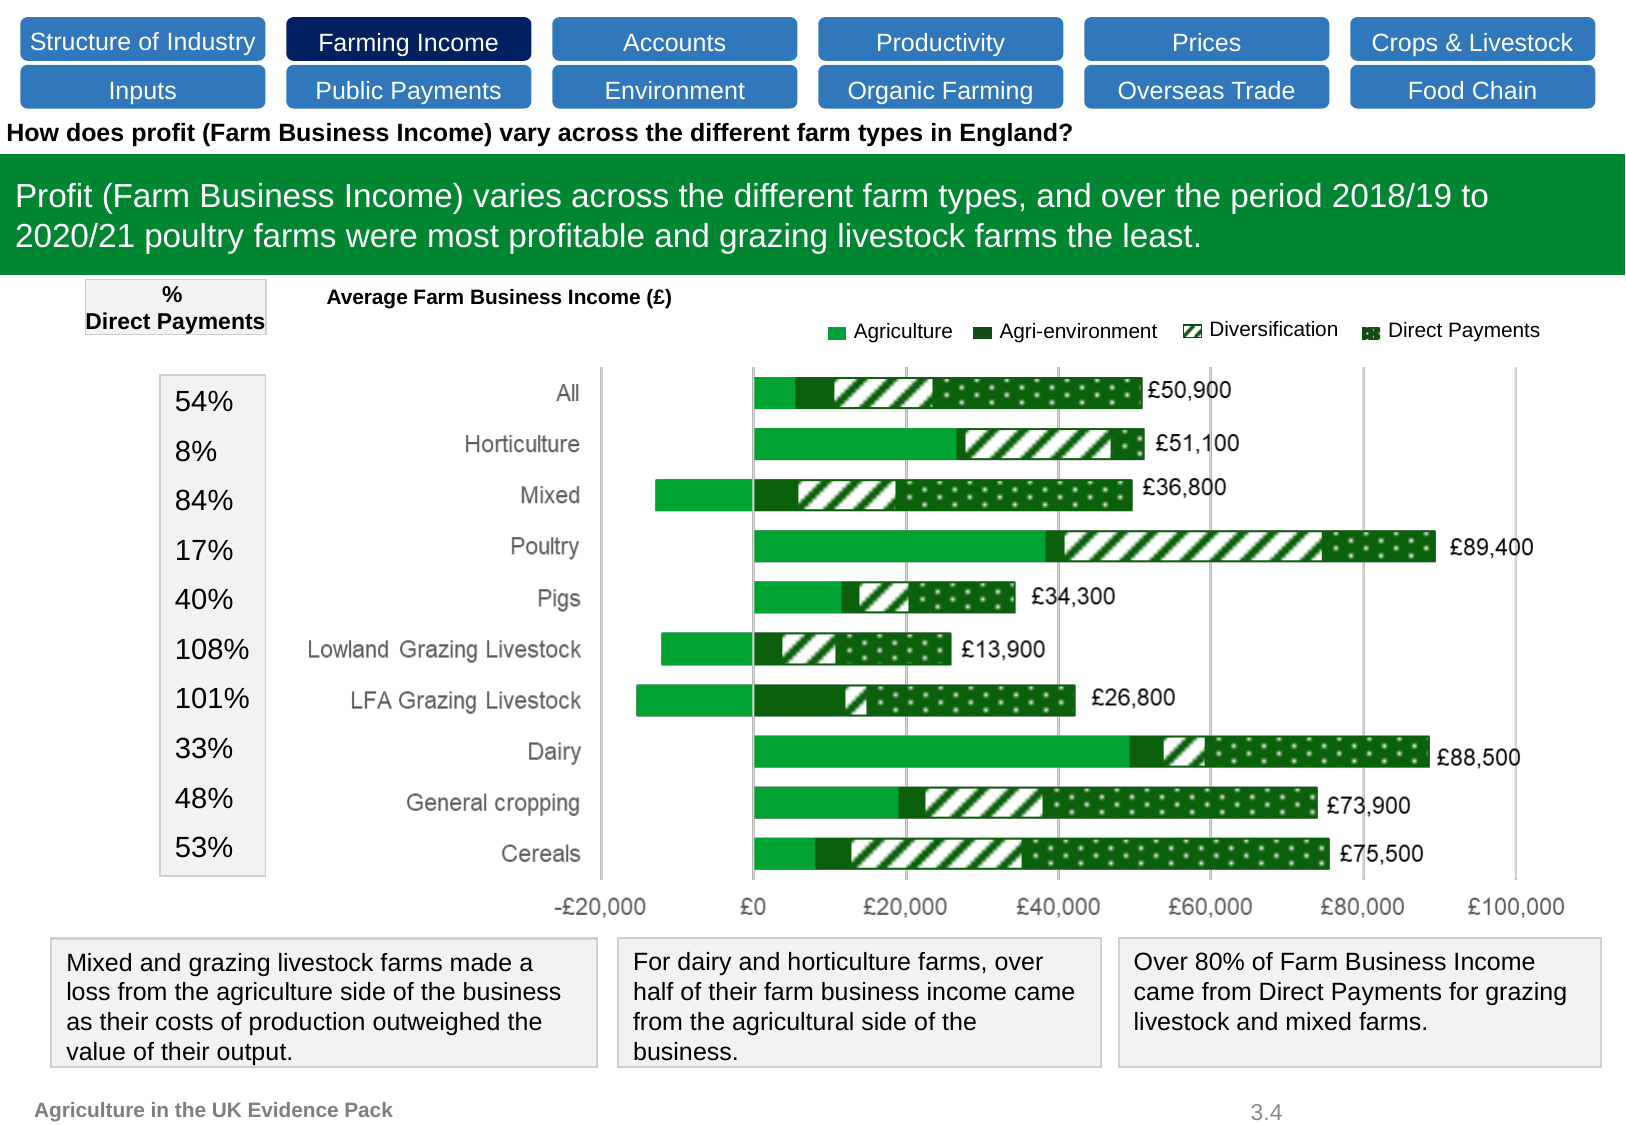

Structure of Industry
Farming Income
Accounts
Productivity
Prices
Crops & Livestock
Inputs
Public Payments
Environment
Organic Farming
Overseas Trade
Food Chain
 How does profit (Farm Business Income) vary across the different farm types in England?
Profit (Farm Business Income) varies across the different farm types, and over the period 2018/19 to 2020/21 poultry farms were most profitable and grazing livestock farms the least.
# Slide 3.4 – How does profit (Farm business income) vary across the different farm types in England?
%
Direct Payments
Average Farm Business Income (£)
Diversification
Direct Payments
Agri-environment
Agriculture
54%
8%
84%
17%
40%
108%
101%
33%
48%
53%
For dairy and horticulture farms, over half of their farm business income came from the agricultural side of the business.
Over 80% of Farm Business Income came from Direct Payments for grazing livestock and mixed farms.
Mixed and grazing livestock farms made a loss from the agriculture side of the business as their costs of production outweighed the value of their output.
3.4
Agriculture in the UK Evidence Pack